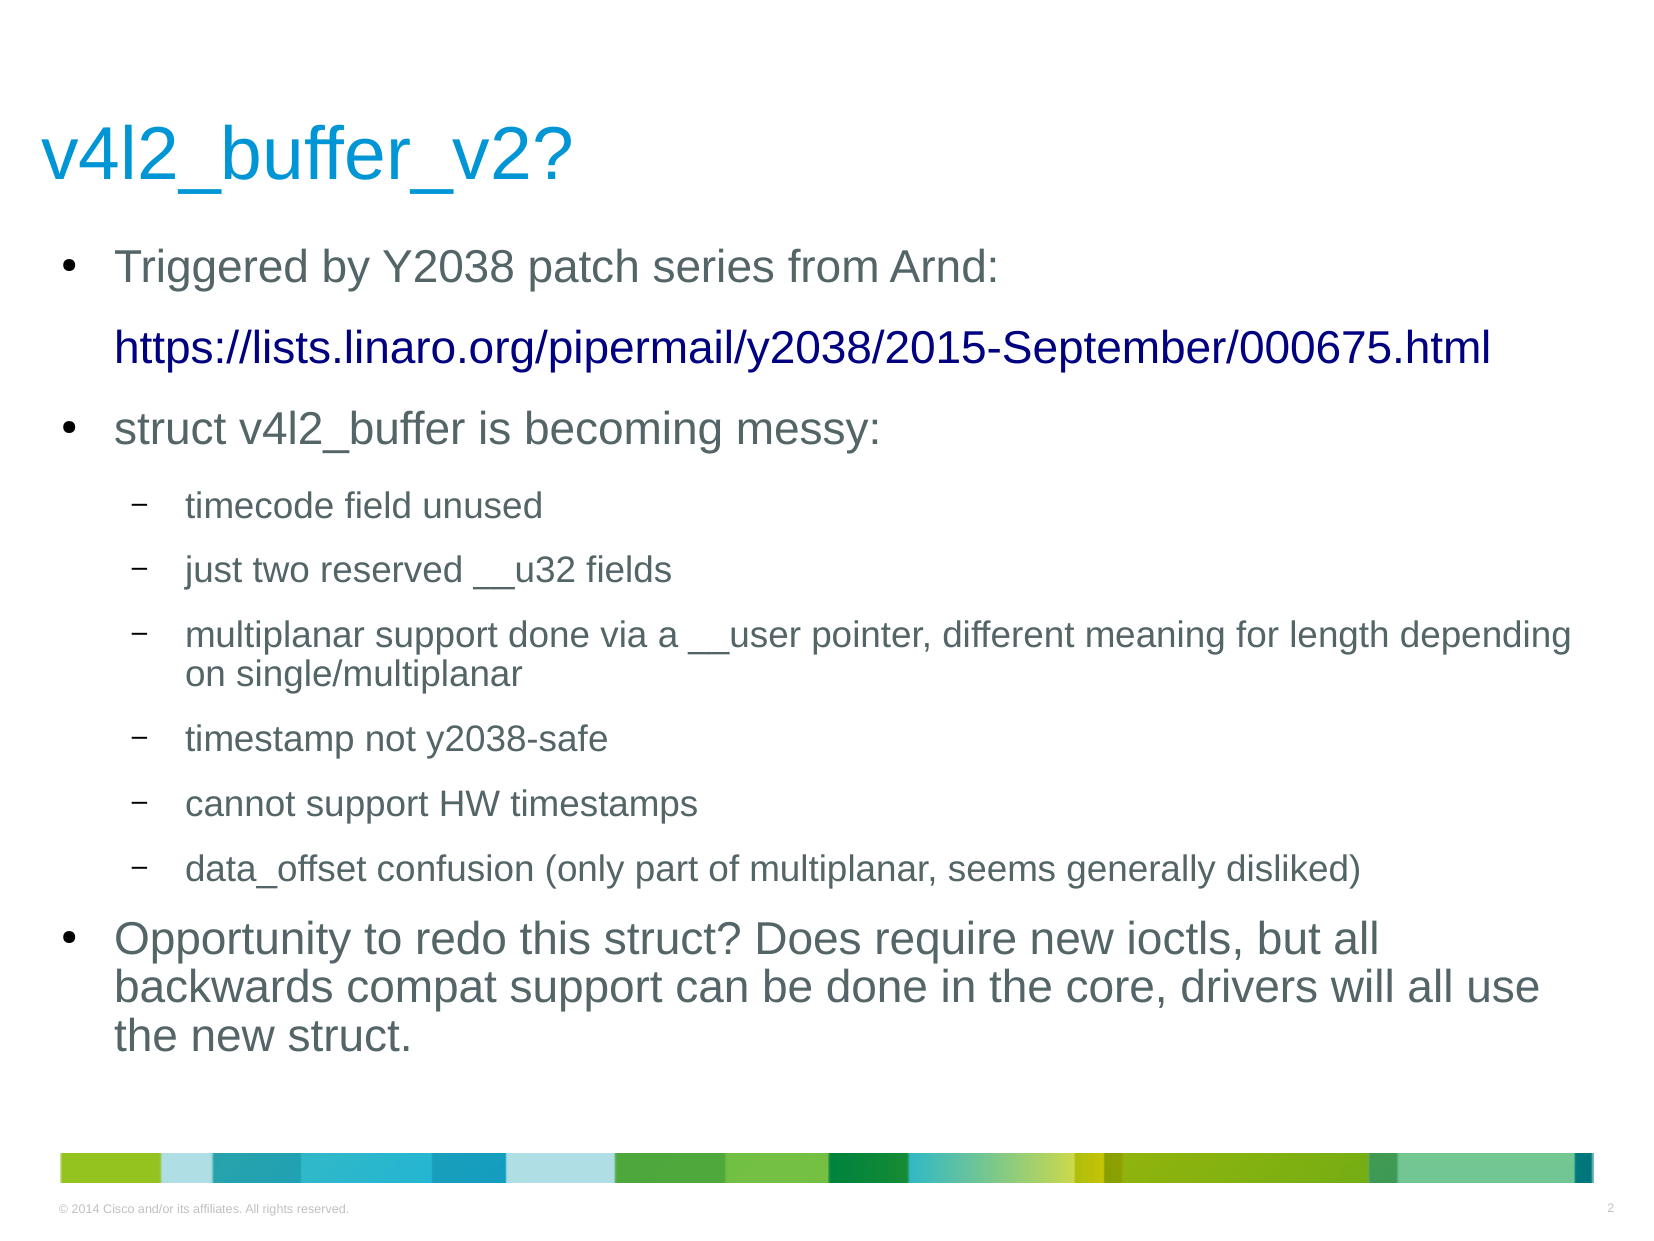

# v4l2_buffer_v2?
Triggered by Y2038 patch series from Arnd:
https://lists.linaro.org/pipermail/y2038/2015-September/000675.html
struct v4l2_buffer is becoming messy:
timecode field unused
just two reserved __u32 fields
multiplanar support done via a __user pointer, different meaning for length depending on single/multiplanar
timestamp not y2038-safe
cannot support HW timestamps
data_offset confusion (only part of multiplanar, seems generally disliked)
Opportunity to redo this struct? Does require new ioctls, but all backwards compat support can be done in the core, drivers will all use the new struct.